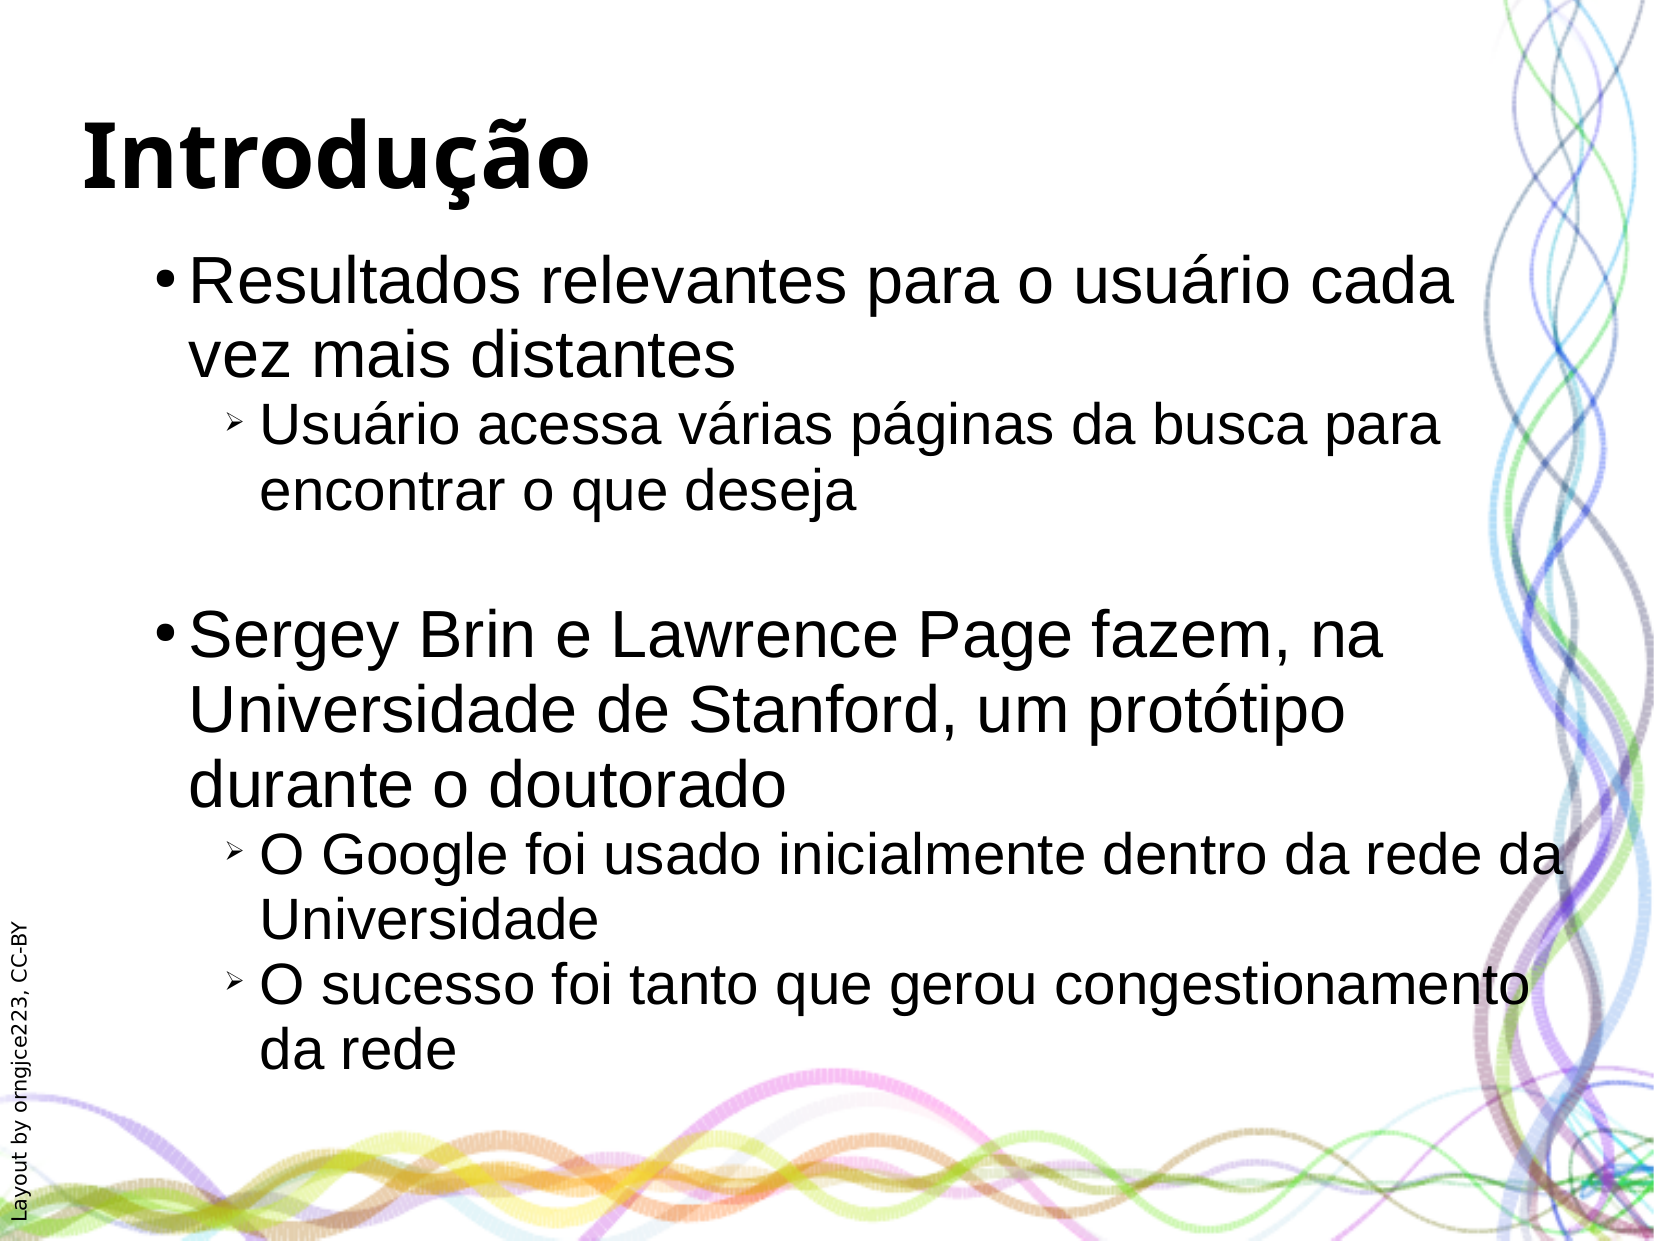

# Introdução
Resultados relevantes para o usuário cada vez mais distantes
Usuário acessa várias páginas da busca para encontrar o que deseja
Sergey Brin e Lawrence Page fazem, na Universidade de Stanford, um protótipo durante o doutorado
O Google foi usado inicialmente dentro da rede da Universidade
O sucesso foi tanto que gerou congestionamento da rede